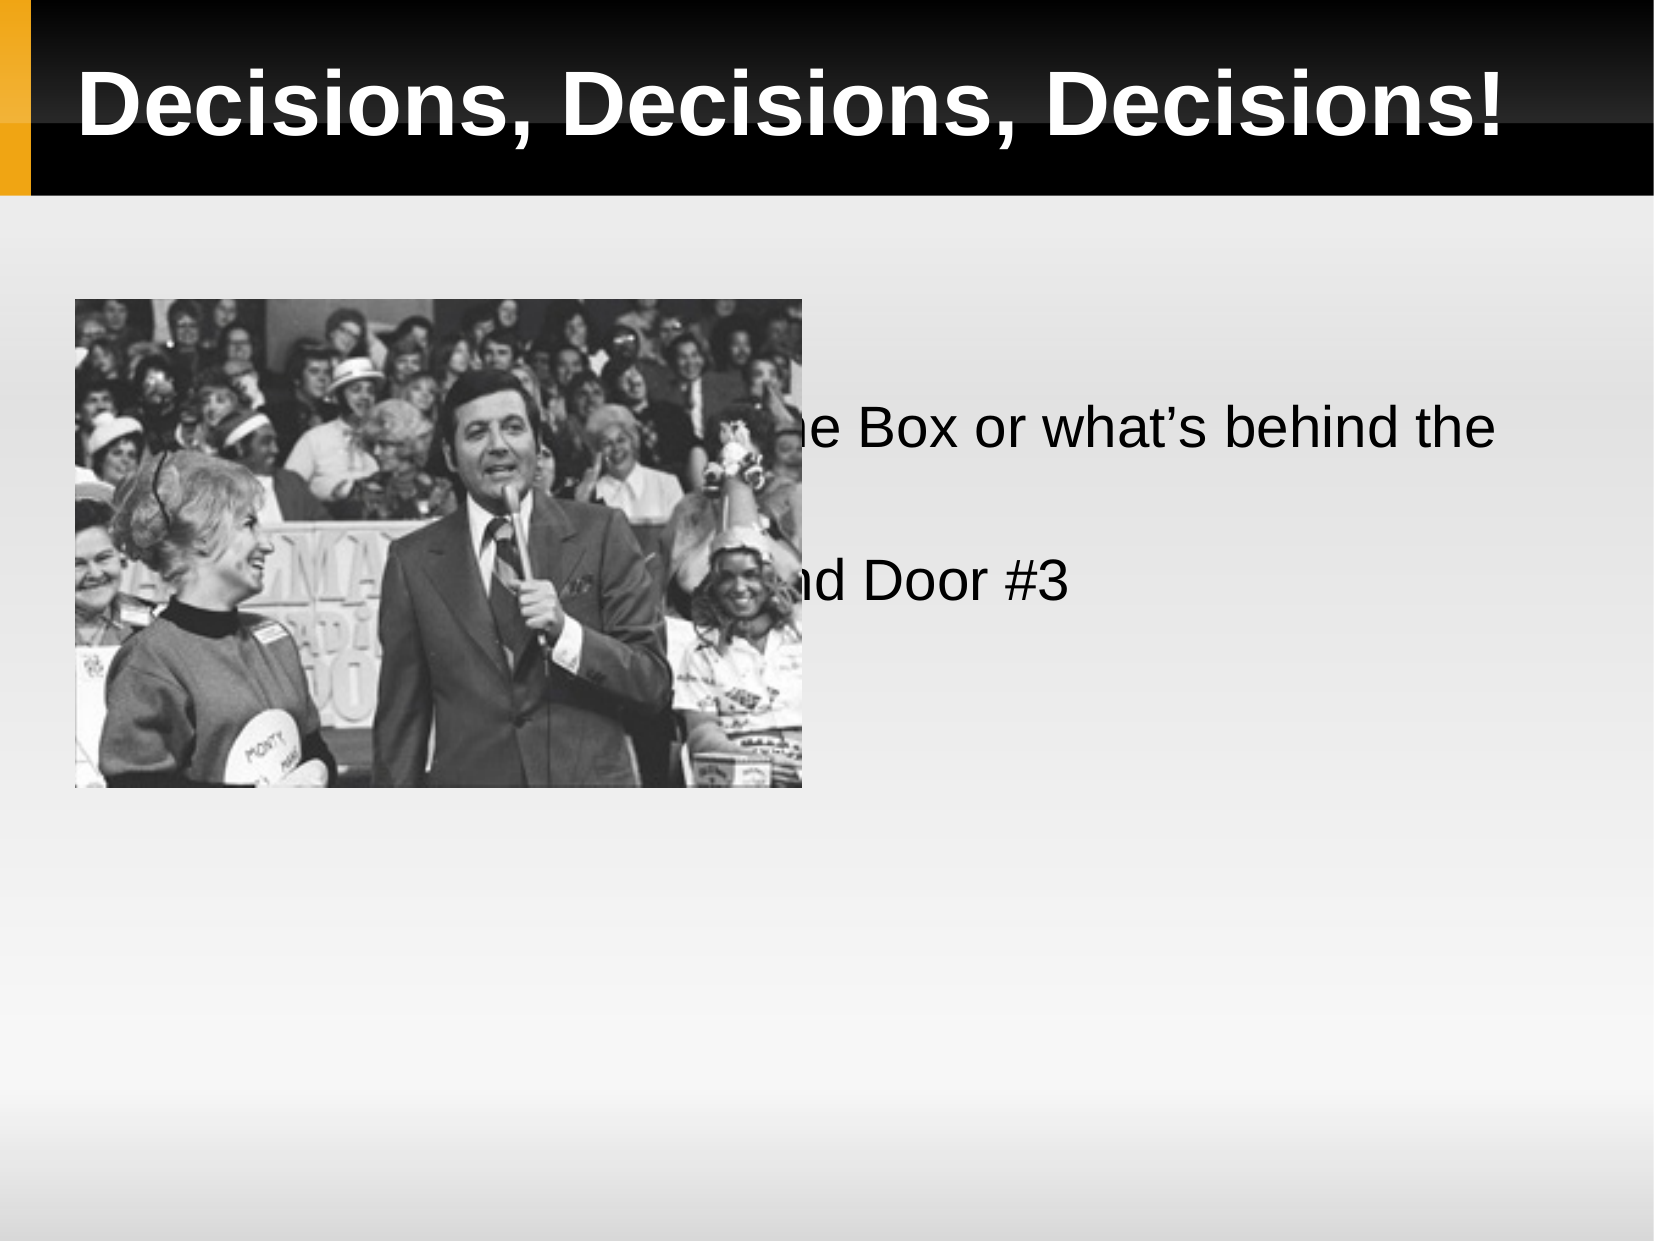

# Decisions, Decisions, Decisions!
Monty asks:
Do you want what’s in the Box or what’s behind the Curtain?
What about what's behind Door #3
Let's Make a Deal!